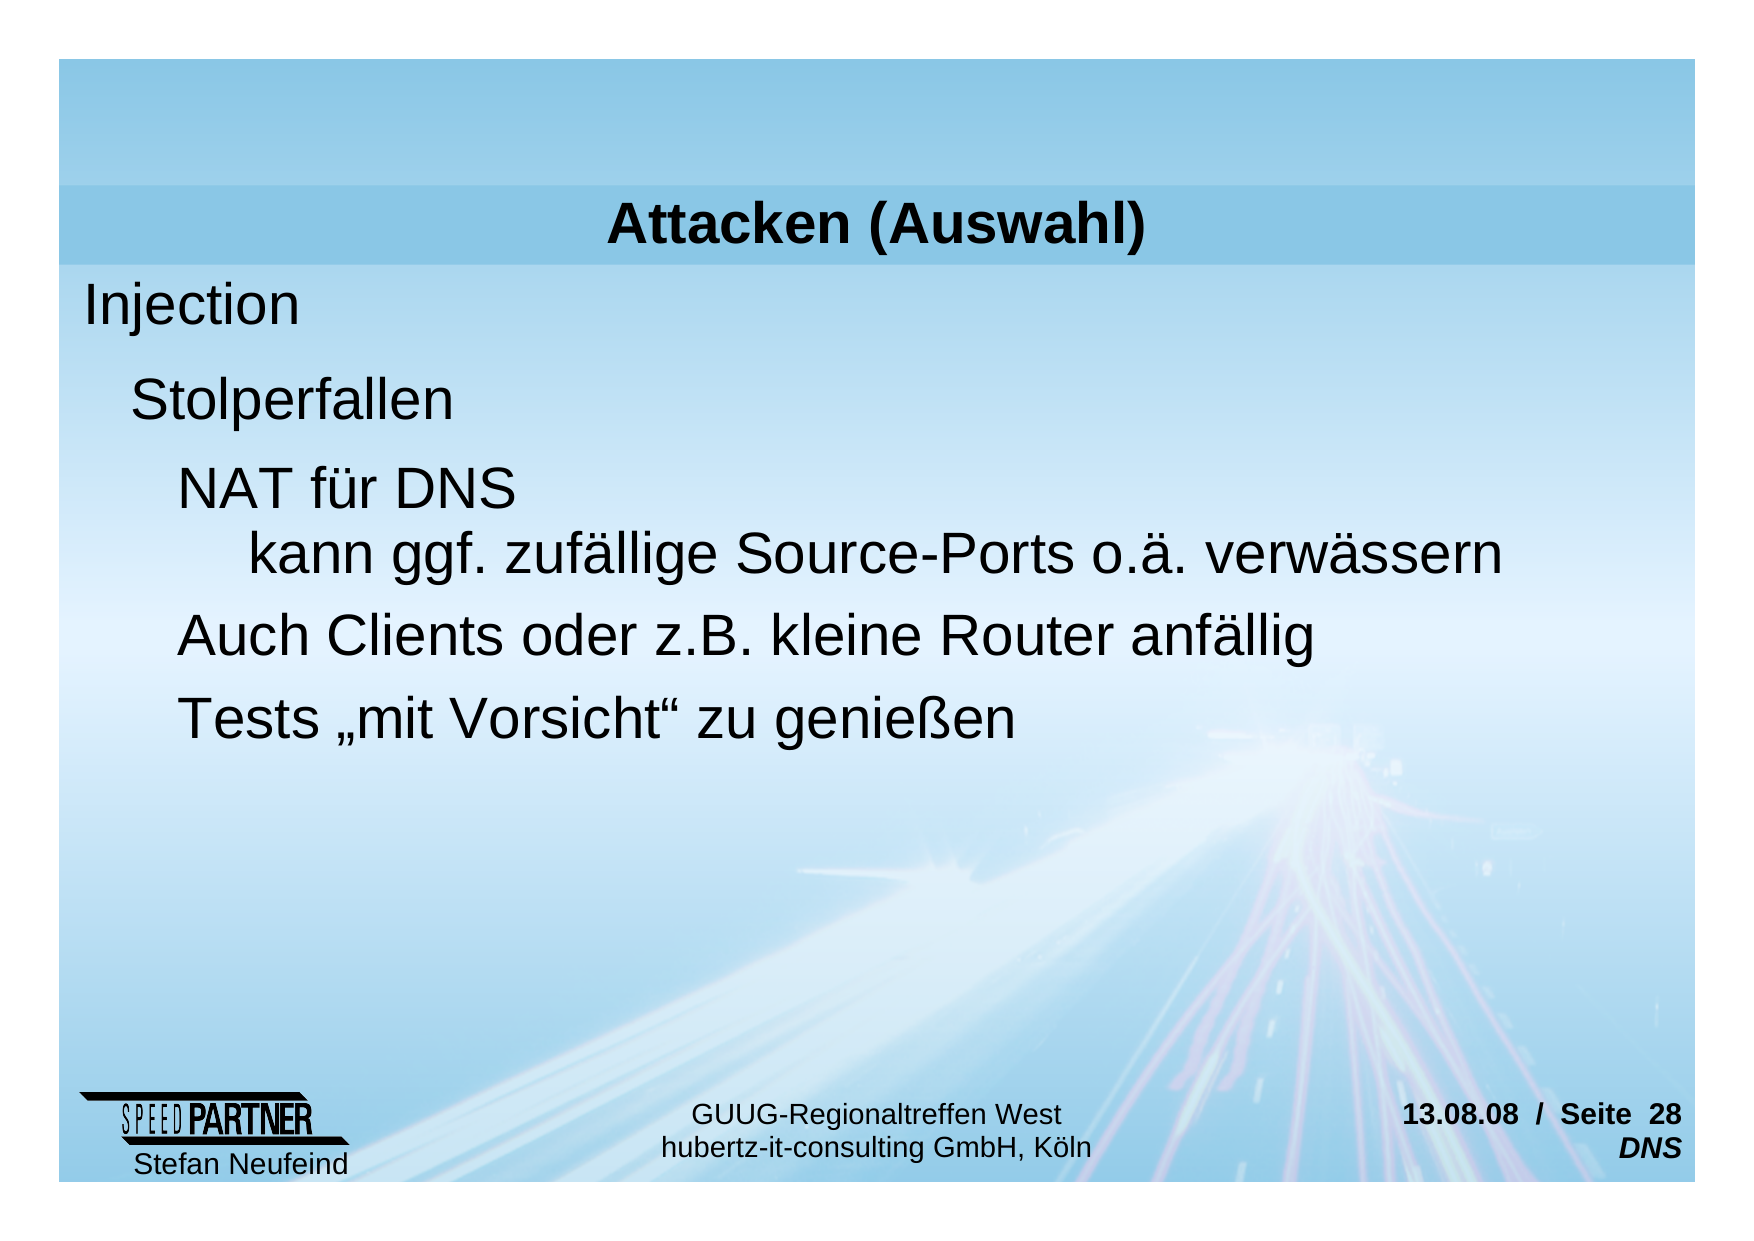

# Attacken (Auswahl)
Injection
Stolperfallen
NAT für DNS
kann ggf. zufällige Source-Ports o.ä. verwässern
Auch Clients oder z.B. kleine Router anfällig
Tests „mit Vorsicht“ zu genießen